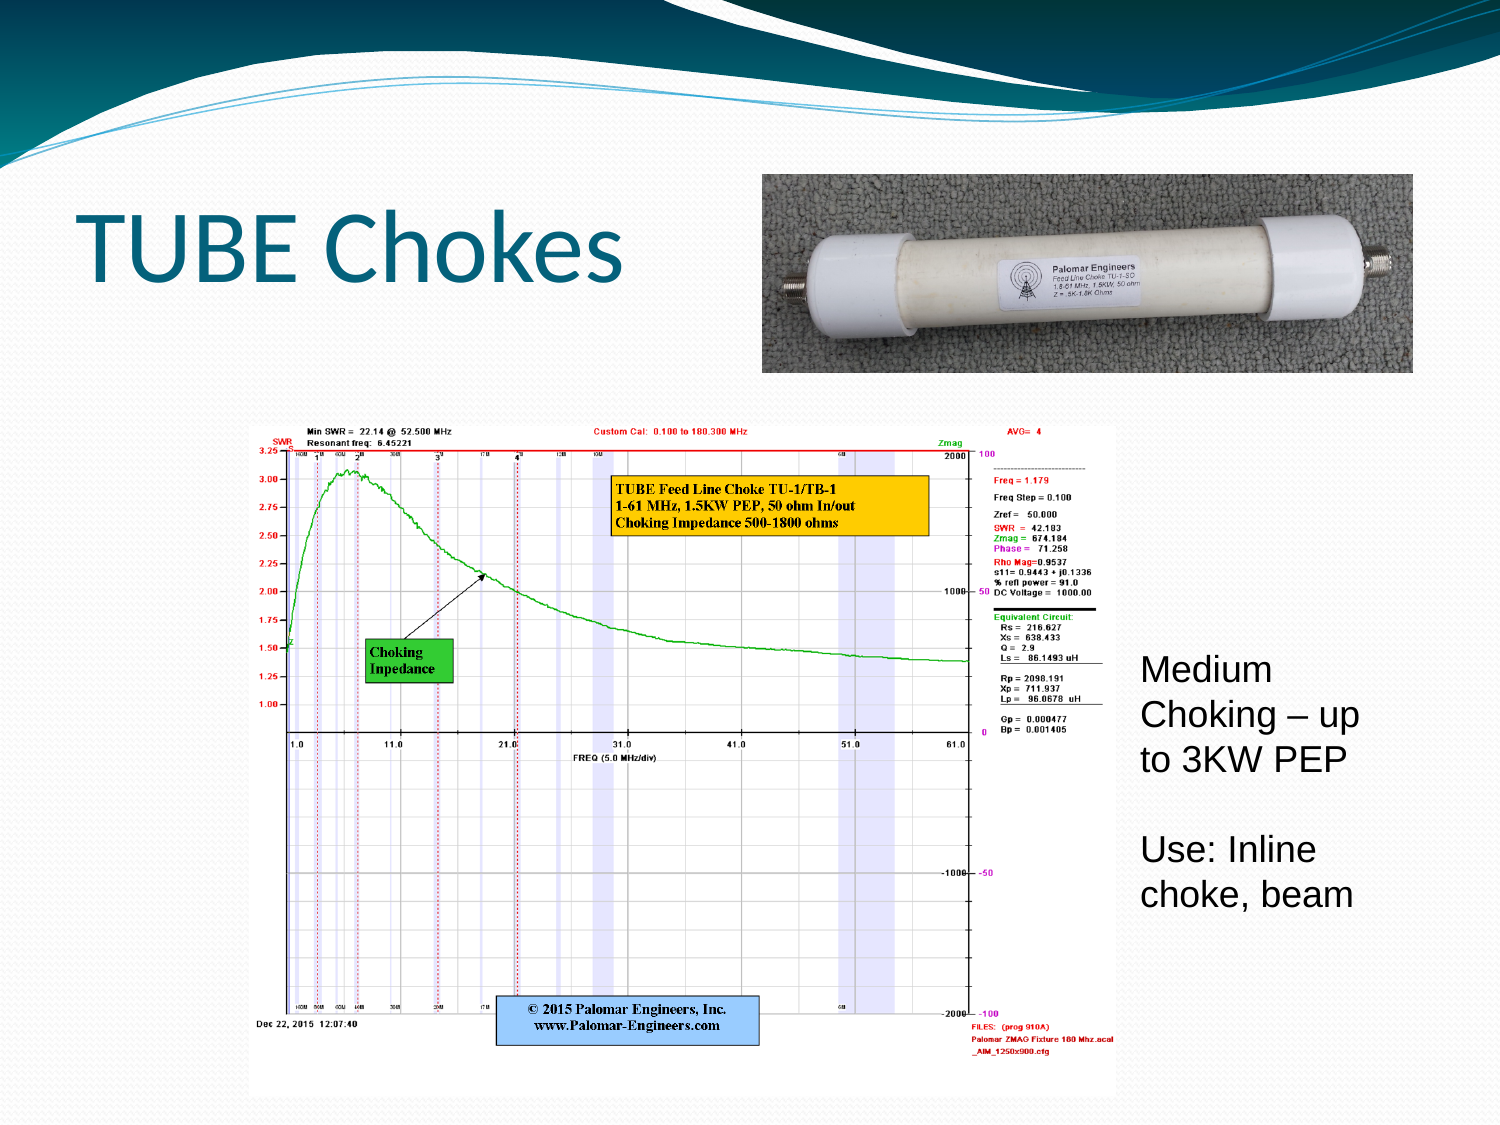

# TUBE Chokes
Medium Choking – up to 3KW PEP
Use: Inline choke, beam